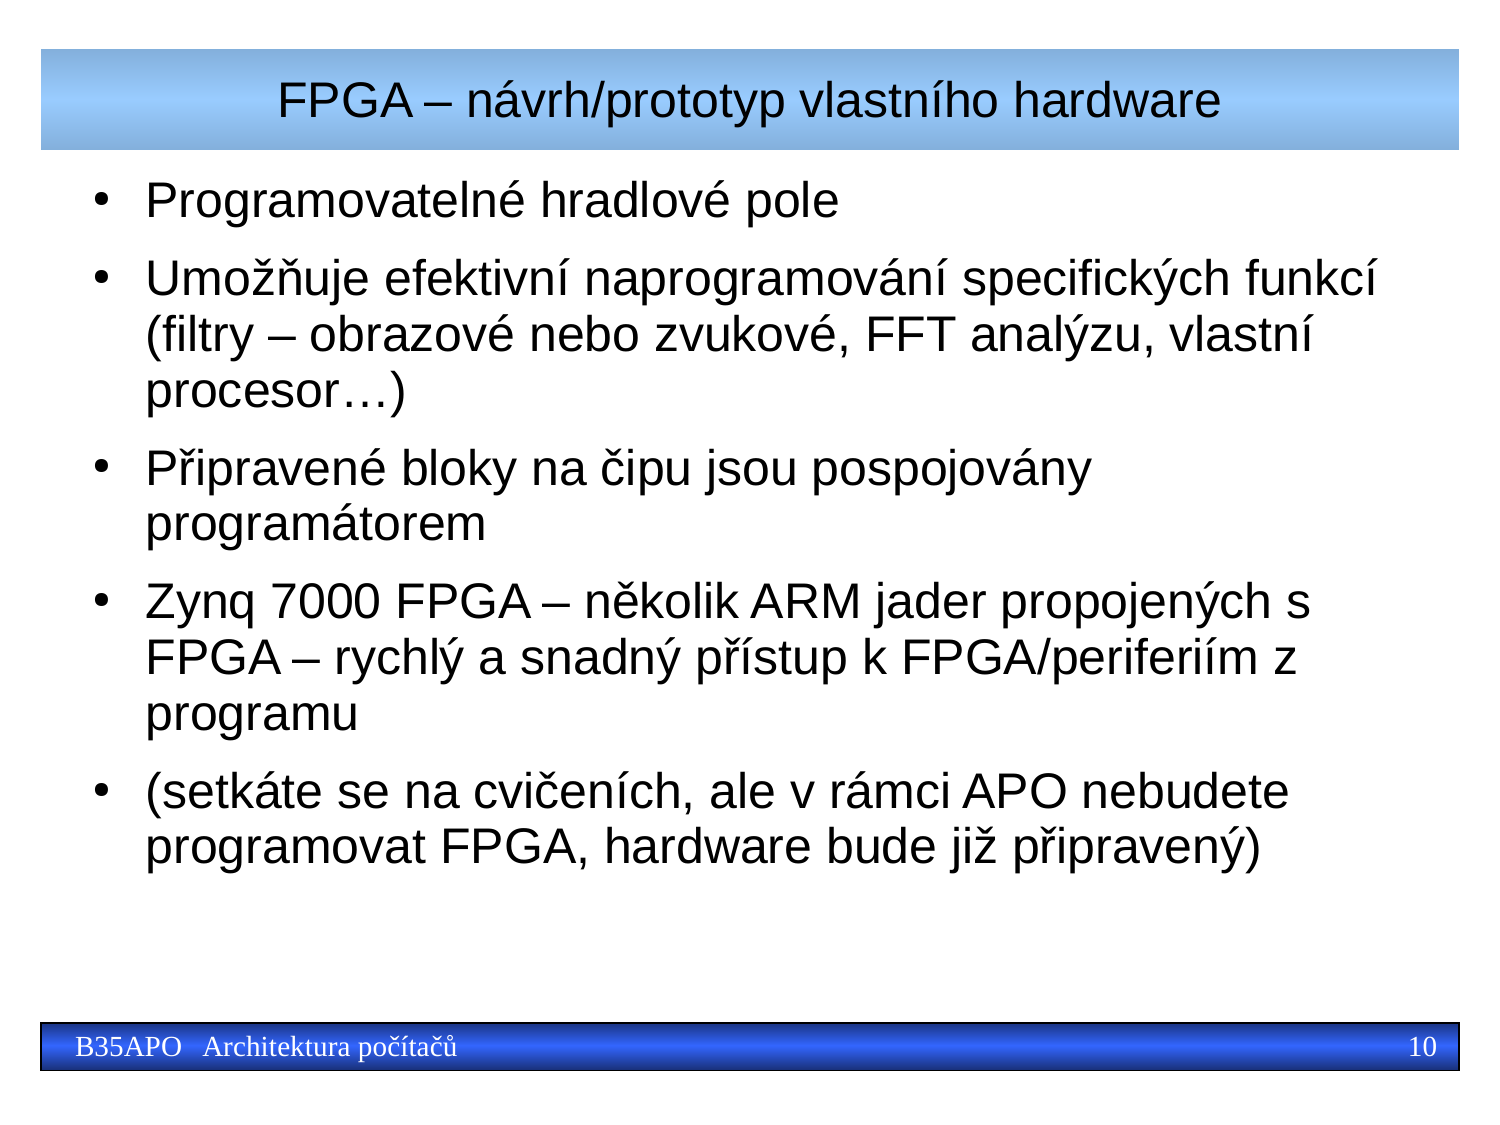

# FPGA – návrh/prototyp vlastního hardware
Programovatelné hradlové pole
Umožňuje efektivní naprogramování specifických funkcí (filtry – obrazové nebo zvukové, FFT analýzu, vlastní procesor…)
Připravené bloky na čipu jsou pospojovány programátorem
Zynq 7000 FPGA – několik ARM jader propojených s FPGA – rychlý a snadný přístup k FPGA/periferiím z programu
(setkáte se na cvičeních, ale v rámci APO nebudete programovat FPGA, hardware bude již připravený)
B35APO Architektura počítačů
10